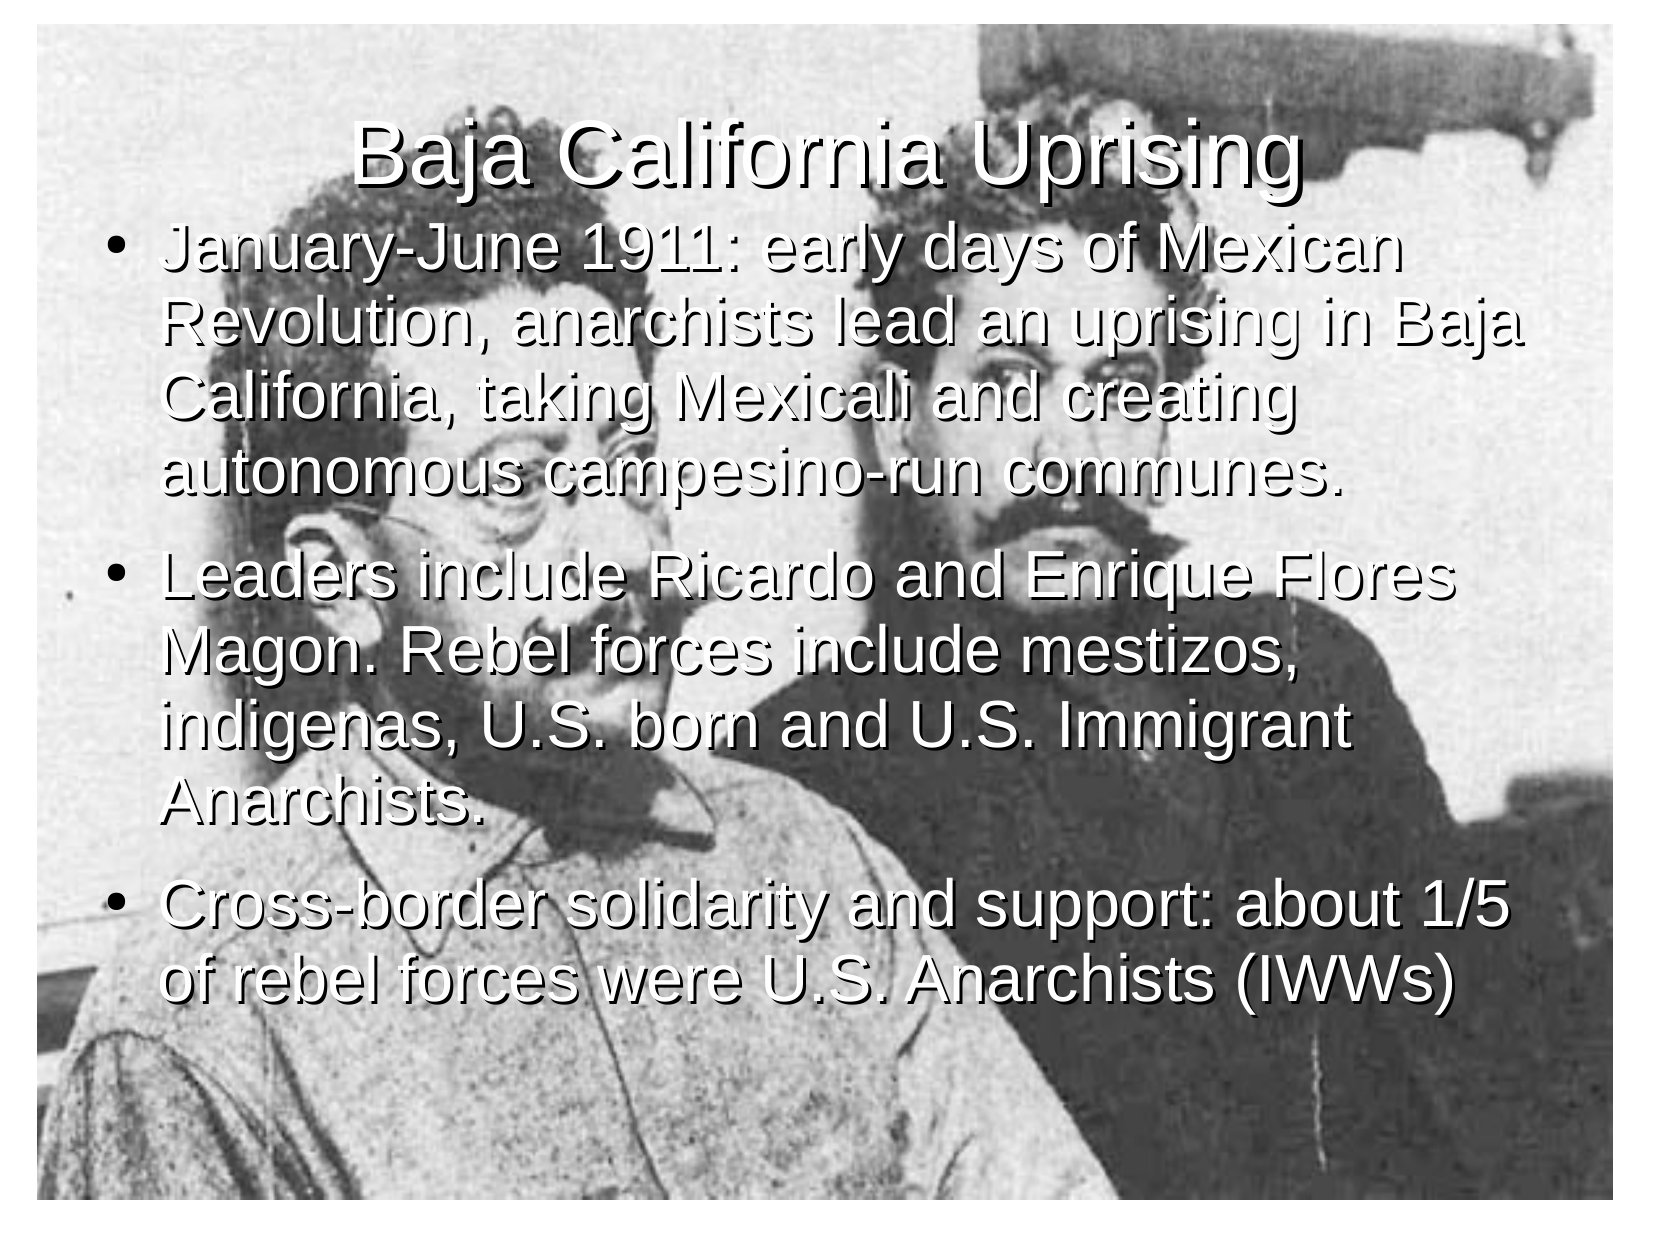

# Baja California Uprising
January-June 1911: early days of Mexican Revolution, anarchists lead an uprising in Baja California, taking Mexicali and creating autonomous campesino-run communes.
Leaders include Ricardo and Enrique Flores Magon. Rebel forces include mestizos, indigenas, U.S. born and U.S. Immigrant Anarchists.
Cross-border solidarity and support: about 1/5 of rebel forces were U.S. Anarchists (IWWs)